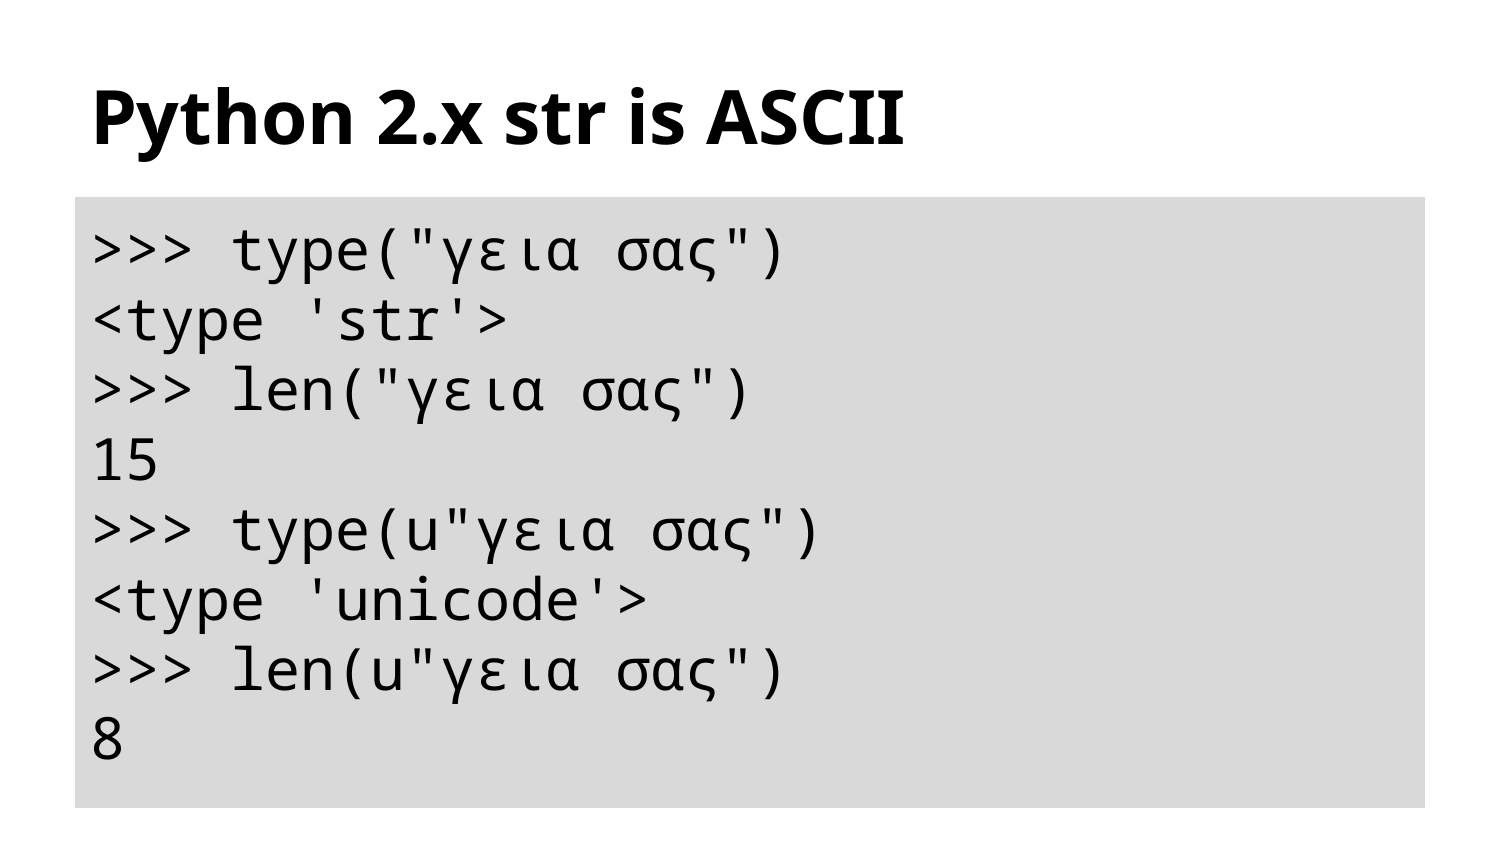

# Python 2.x str is ASCII
>>> type("γεια σας")
<type 'str'>
>>> len("γεια σας")
15
>>> type(u"γεια σας")
<type 'unicode'>
>>> len(u"γεια σας")
8